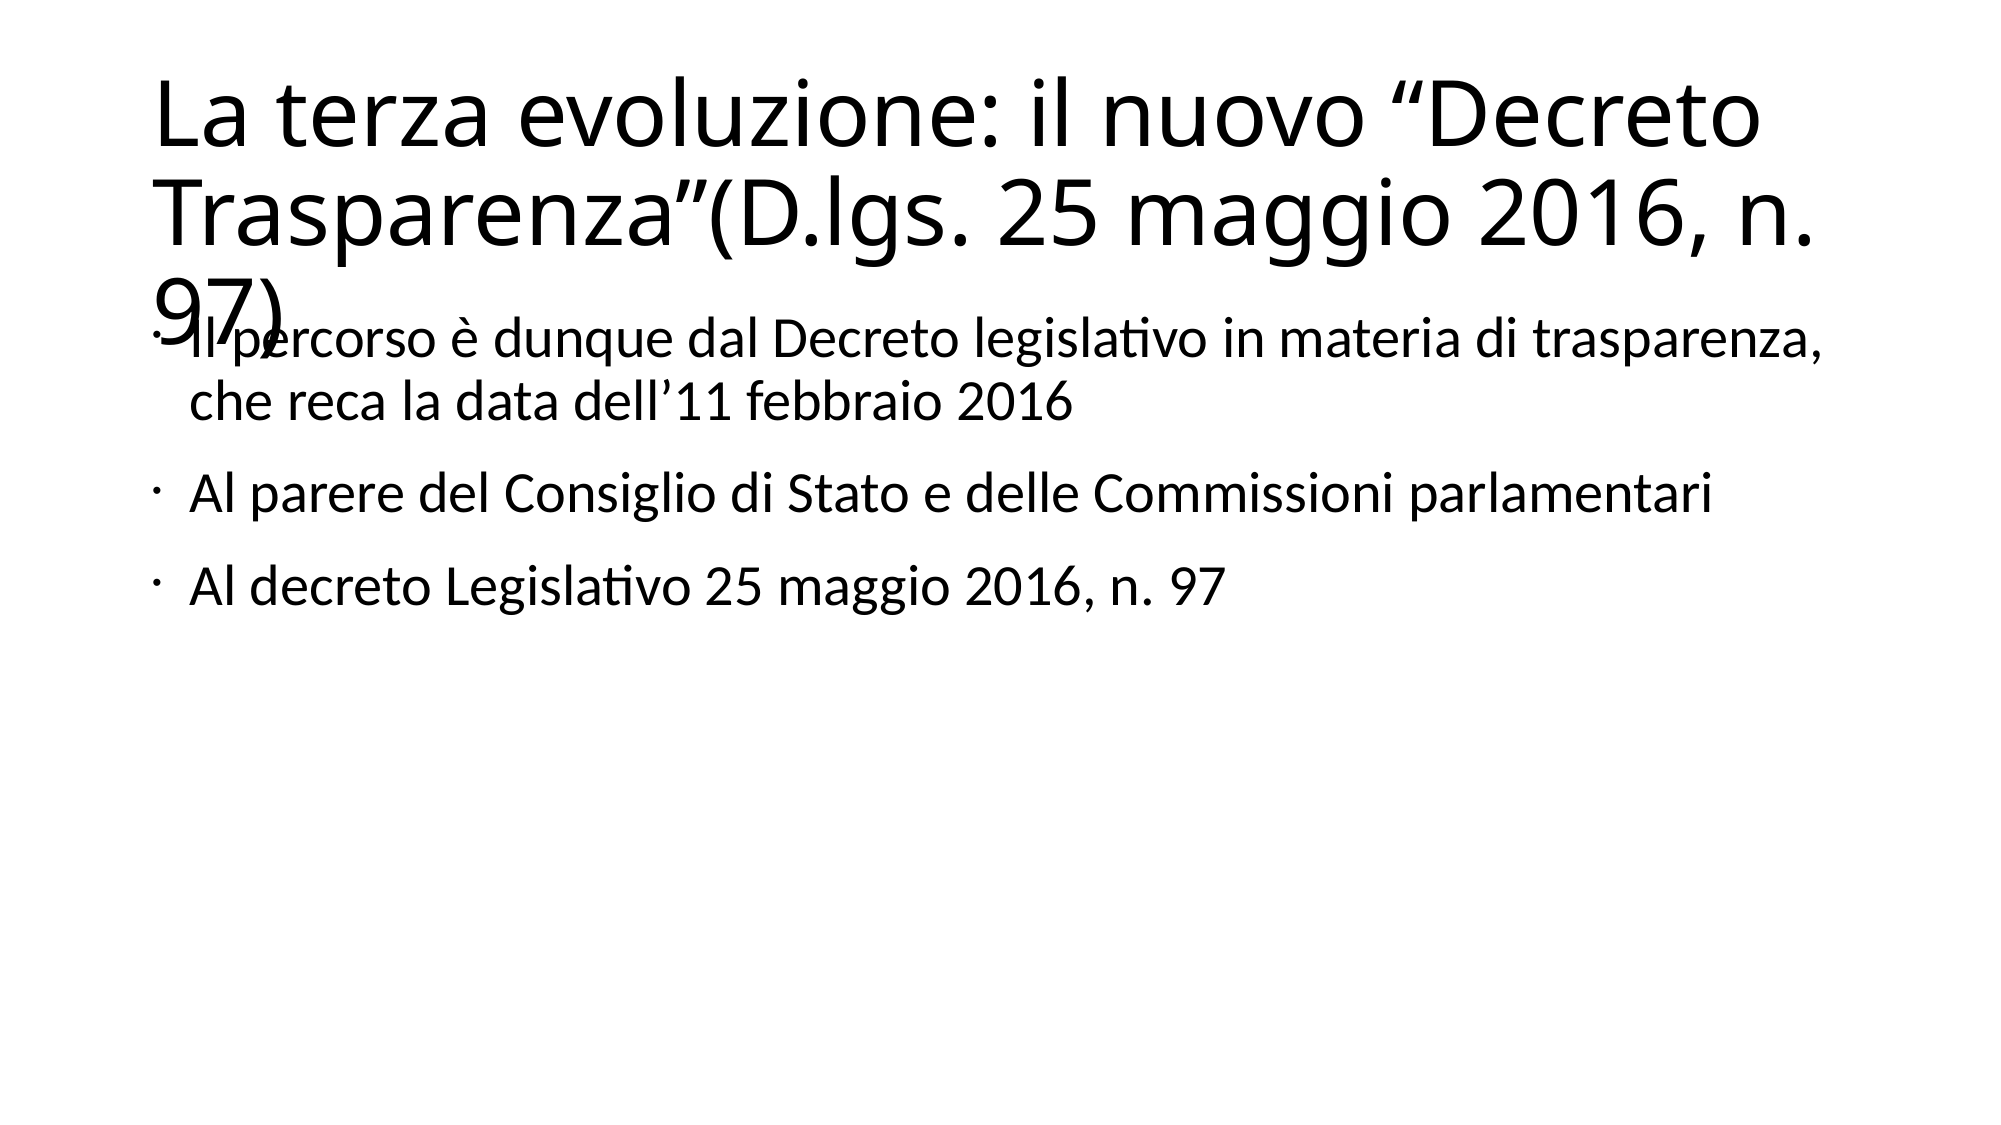

# La terza evoluzione: il nuovo “Decreto Trasparenza”(D.lgs. 25 maggio 2016, n. 97)
Il percorso è dunque dal Decreto legislativo in materia di trasparenza, che reca la data dell’11 febbraio 2016
Al parere del Consiglio di Stato e delle Commissioni parlamentari
Al decreto Legislativo 25 maggio 2016, n. 97